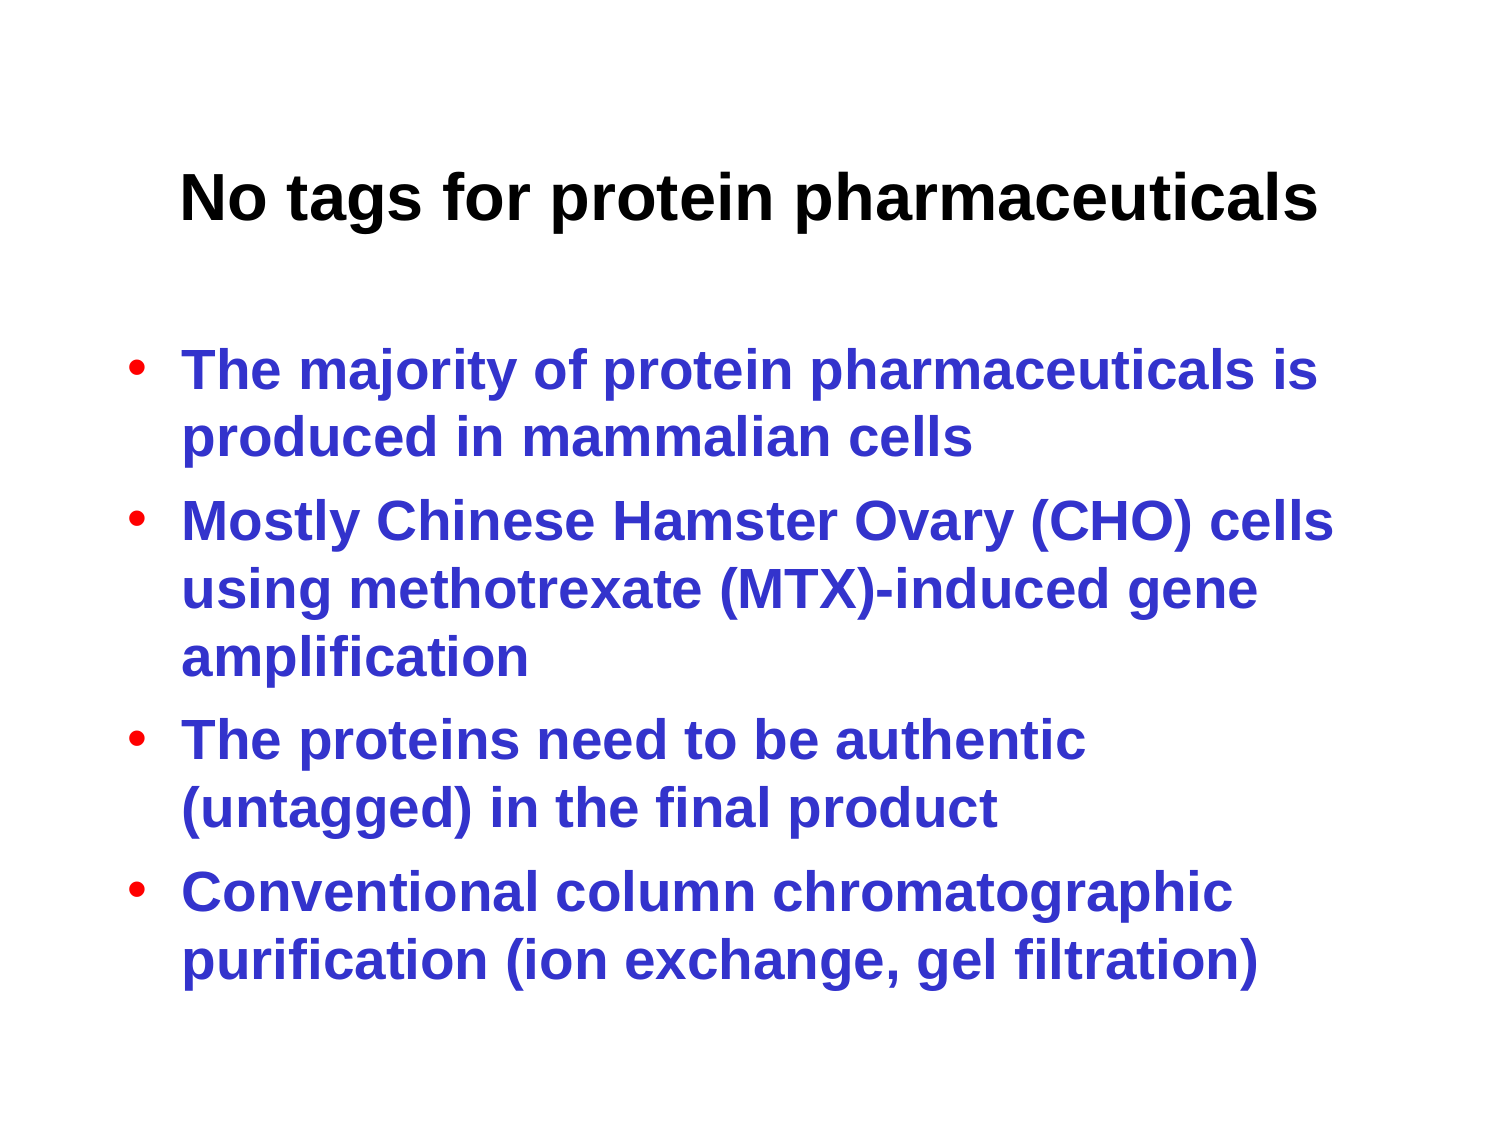

# No tags for protein pharmaceuticals
The majority of protein pharmaceuticals is produced in mammalian cells
Mostly Chinese Hamster Ovary (CHO) cells using methotrexate (MTX)-induced gene amplification
The proteins need to be authentic (untagged) in the final product
Conventional column chromatographic purification (ion exchange, gel filtration)